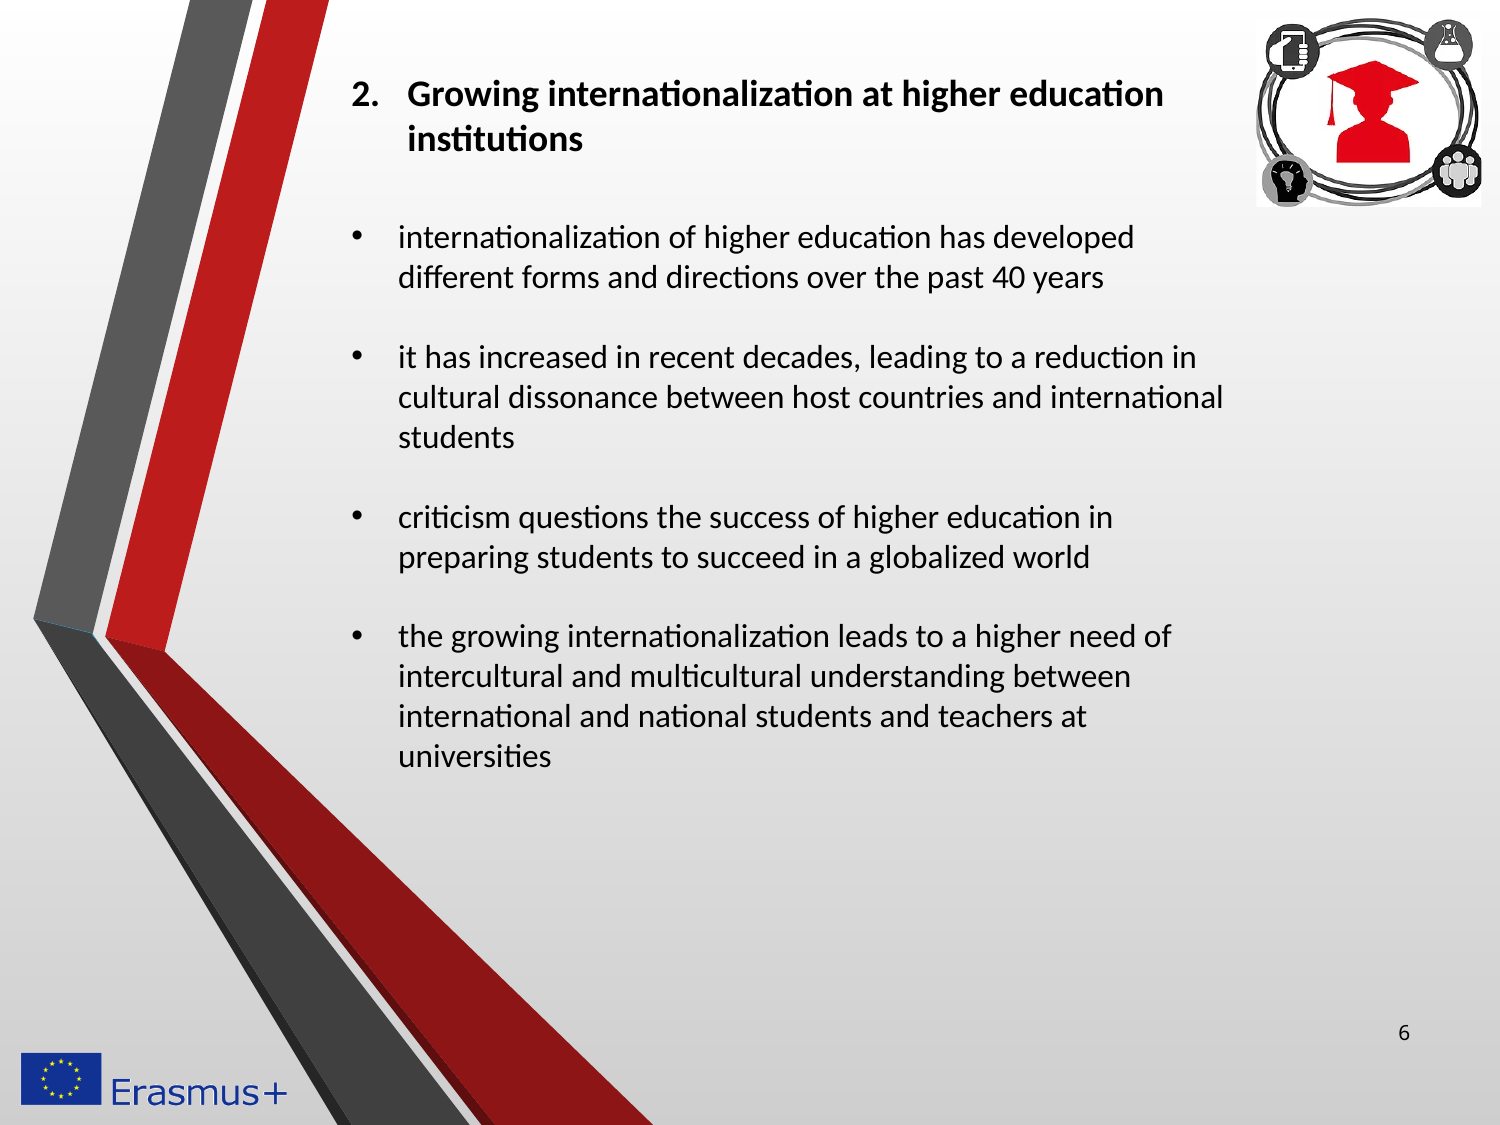

Growing internationalization at higher education institutions
internationalization of higher education has developed different forms and directions over the past 40 years
it has increased in recent decades, leading to a reduction in cultural dissonance between host countries and international students
criticism questions the success of higher education in preparing students to succeed in a globalized world
the growing internationalization leads to a higher need of intercultural and multicultural understanding between international and national students and teachers at universities